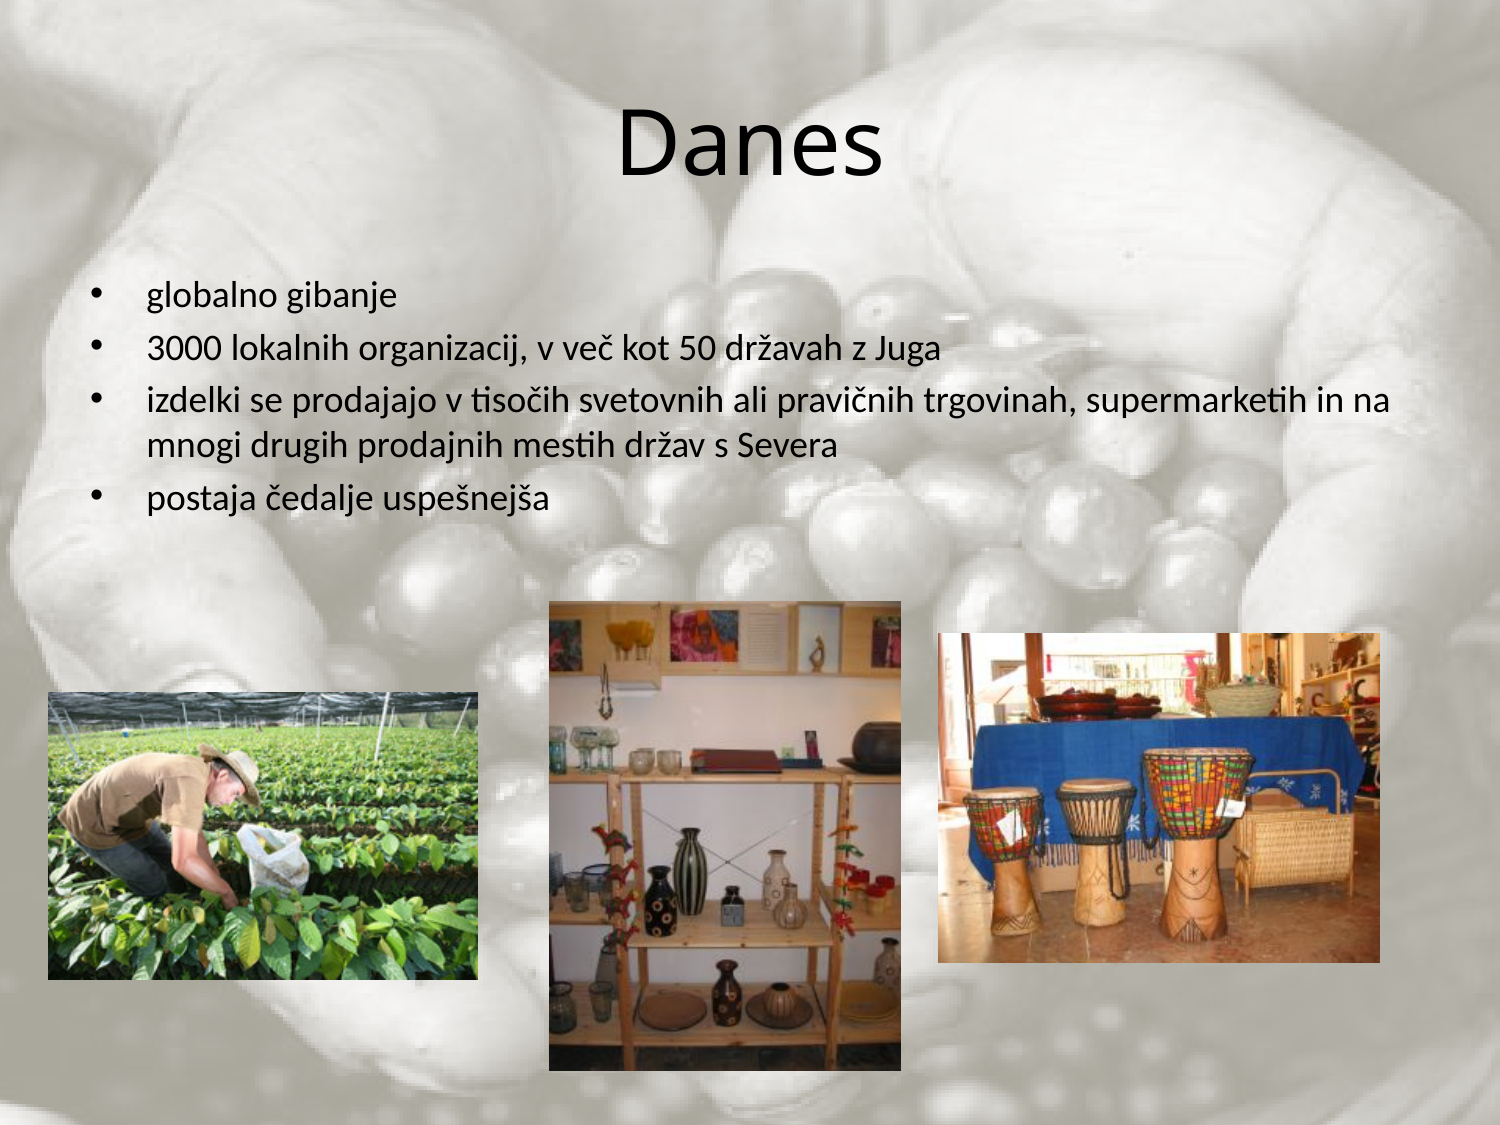

# Danes
globalno gibanje
3000 lokalnih organizacij, v več kot 50 državah z Juga
izdelki se prodajajo v tisočih svetovnih ali pravičnih trgovinah, supermarketih in na mnogi drugih prodajnih mestih držav s Severa
postaja čedalje uspešnejša